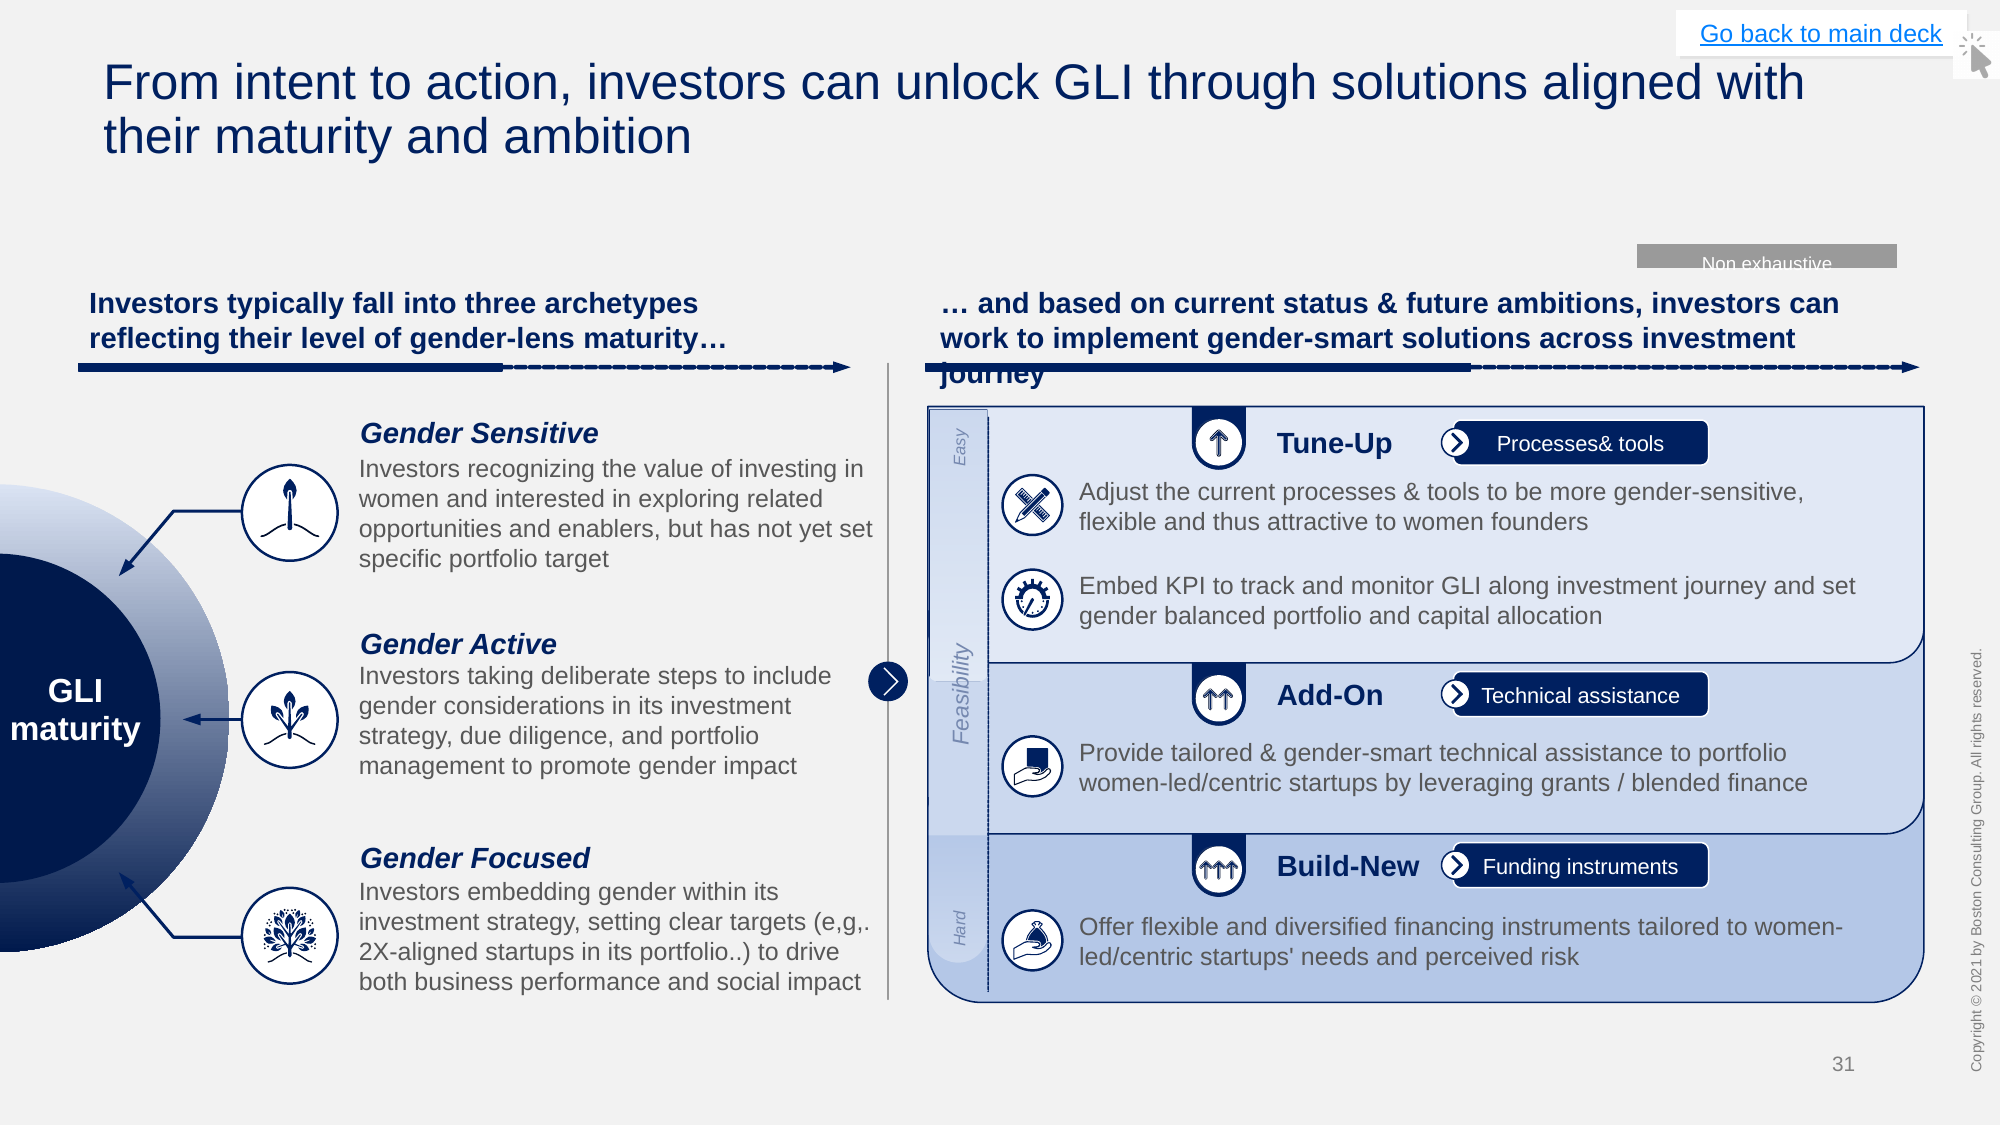

Go back to main deck
# From intent to action, investors can unlock GLI through solutions aligned with their maturity and ambition
Non exhaustive
Investors typically fall into three archetypes reflecting their level of gender-lens maturity…
… and based on current status & future ambitions, investors can work to implement gender-smart solutions across investment journey
Gender Sensitive
Tune-Up
Processes& tools
Easy
Investors recognizing the value of investing in women and interested in exploring related opportunities and enablers, but has not yet set specific portfolio target
Adjust the current processes & tools to be more gender-sensitive, flexible and thus attractive to women founders
Embed KPI to track and monitor GLI along investment journey and set gender balanced portfolio and capital allocation
Gender Active
Investors taking deliberate steps to include gender considerations in its investment strategy, due diligence, and portfolio management to promote gender impact
GLI maturity
Feasibility
Add-On
Technical assistance
Provide tailored & gender-smart technical assistance to portfolio women-led/centric startups by leveraging grants / blended finance
Gender Focused
Build-New
Funding instruments
Investors embedding gender within its investment strategy, setting clear targets (e,g,. 2X-aligned startups in its portfolio..) to drive both business performance and social impact
Hard
Offer flexible and diversified financing instruments tailored to women-led/centric startups' needs and perceived risk